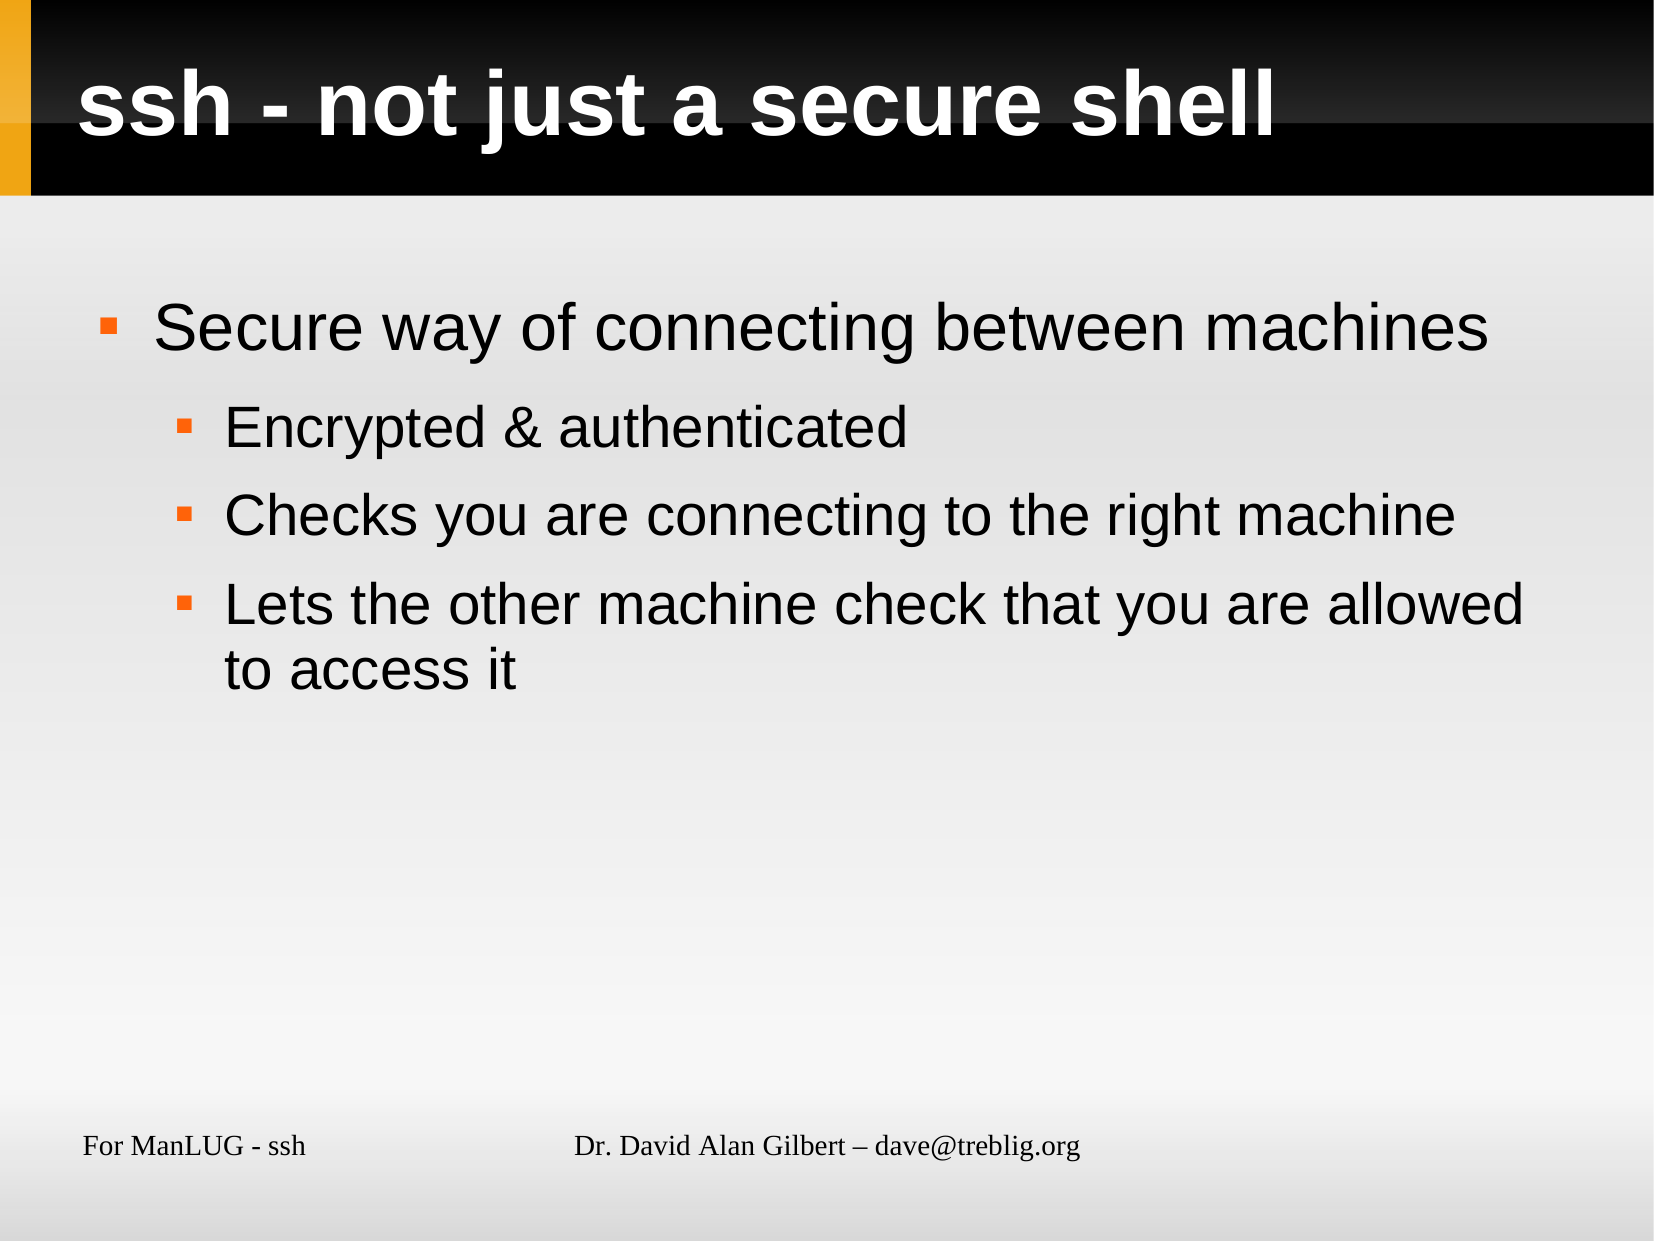

# ssh - not just a secure shell
Secure way of connecting between machines
Encrypted & authenticated
Checks you are connecting to the right machine
Lets the other machine check that you are allowed to access it